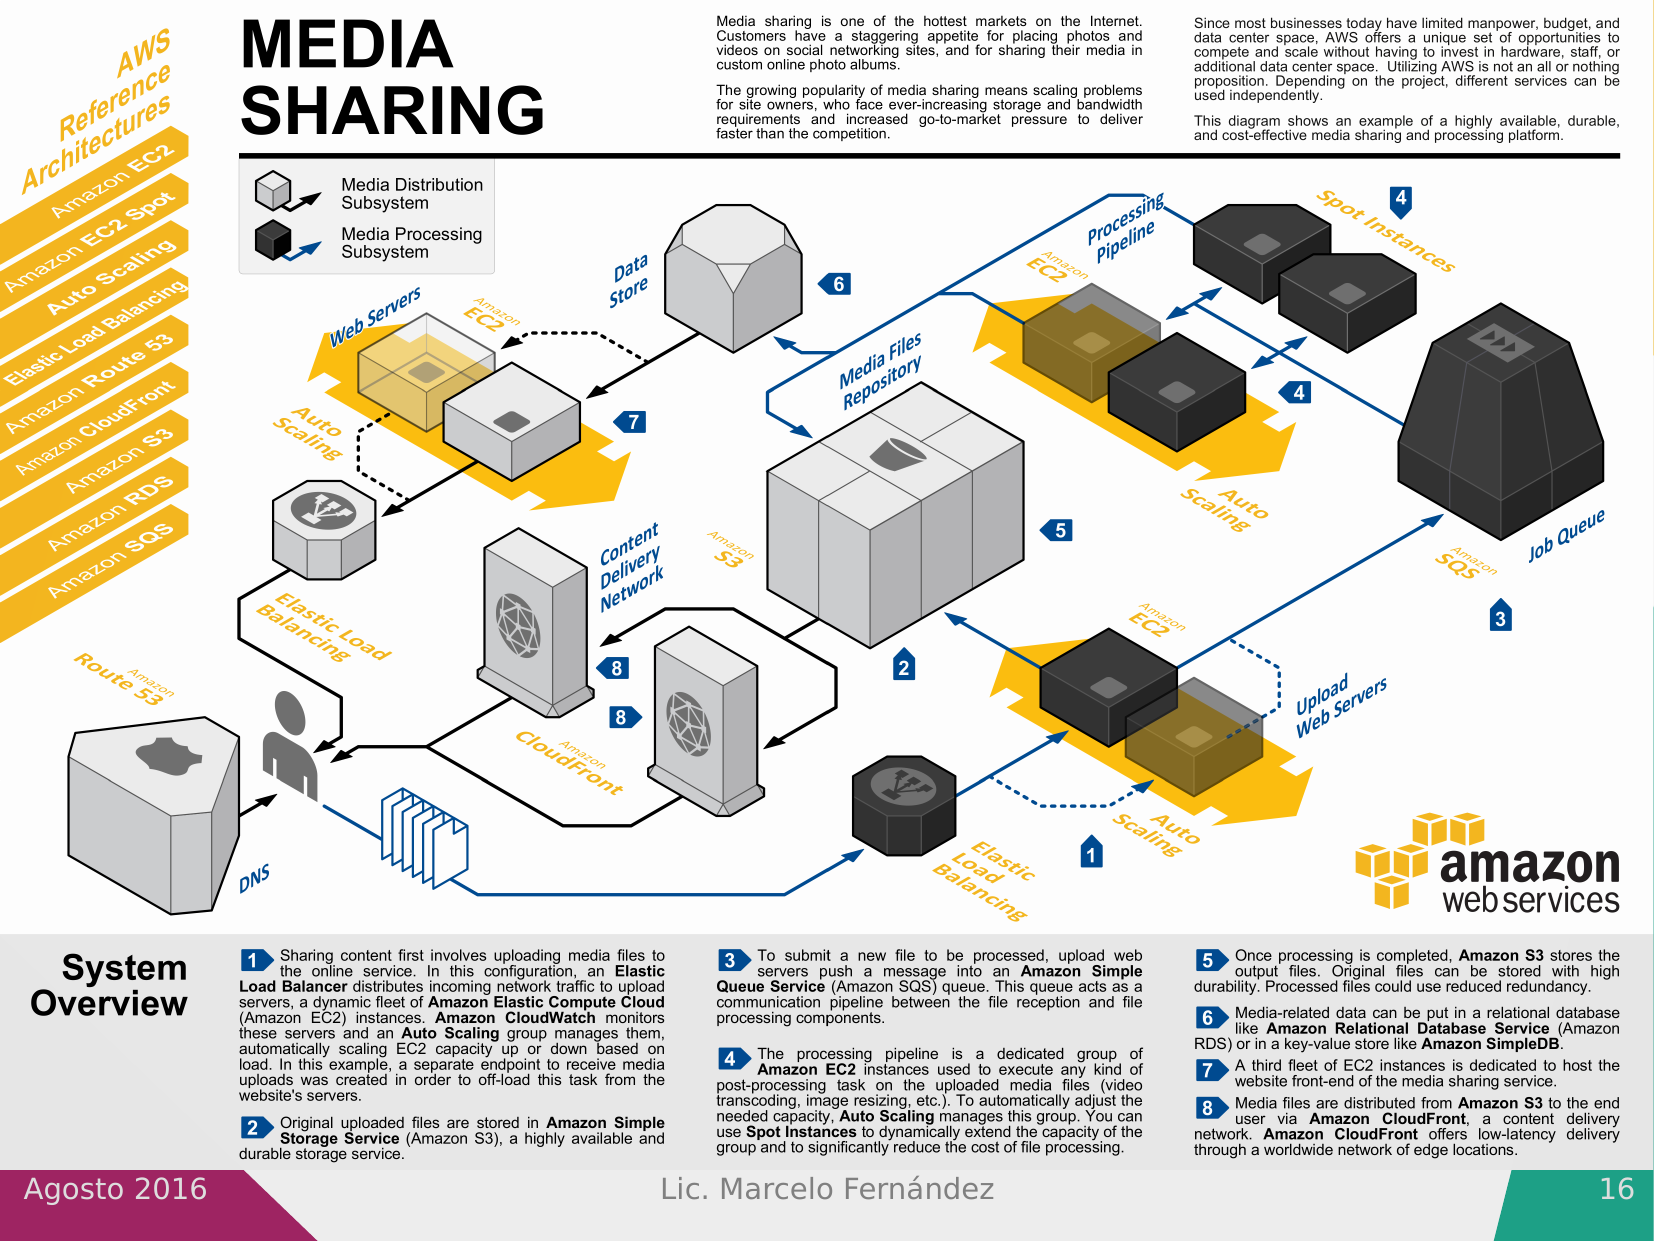

#
Agosto 2016
Lic. Marcelo Fernández
16